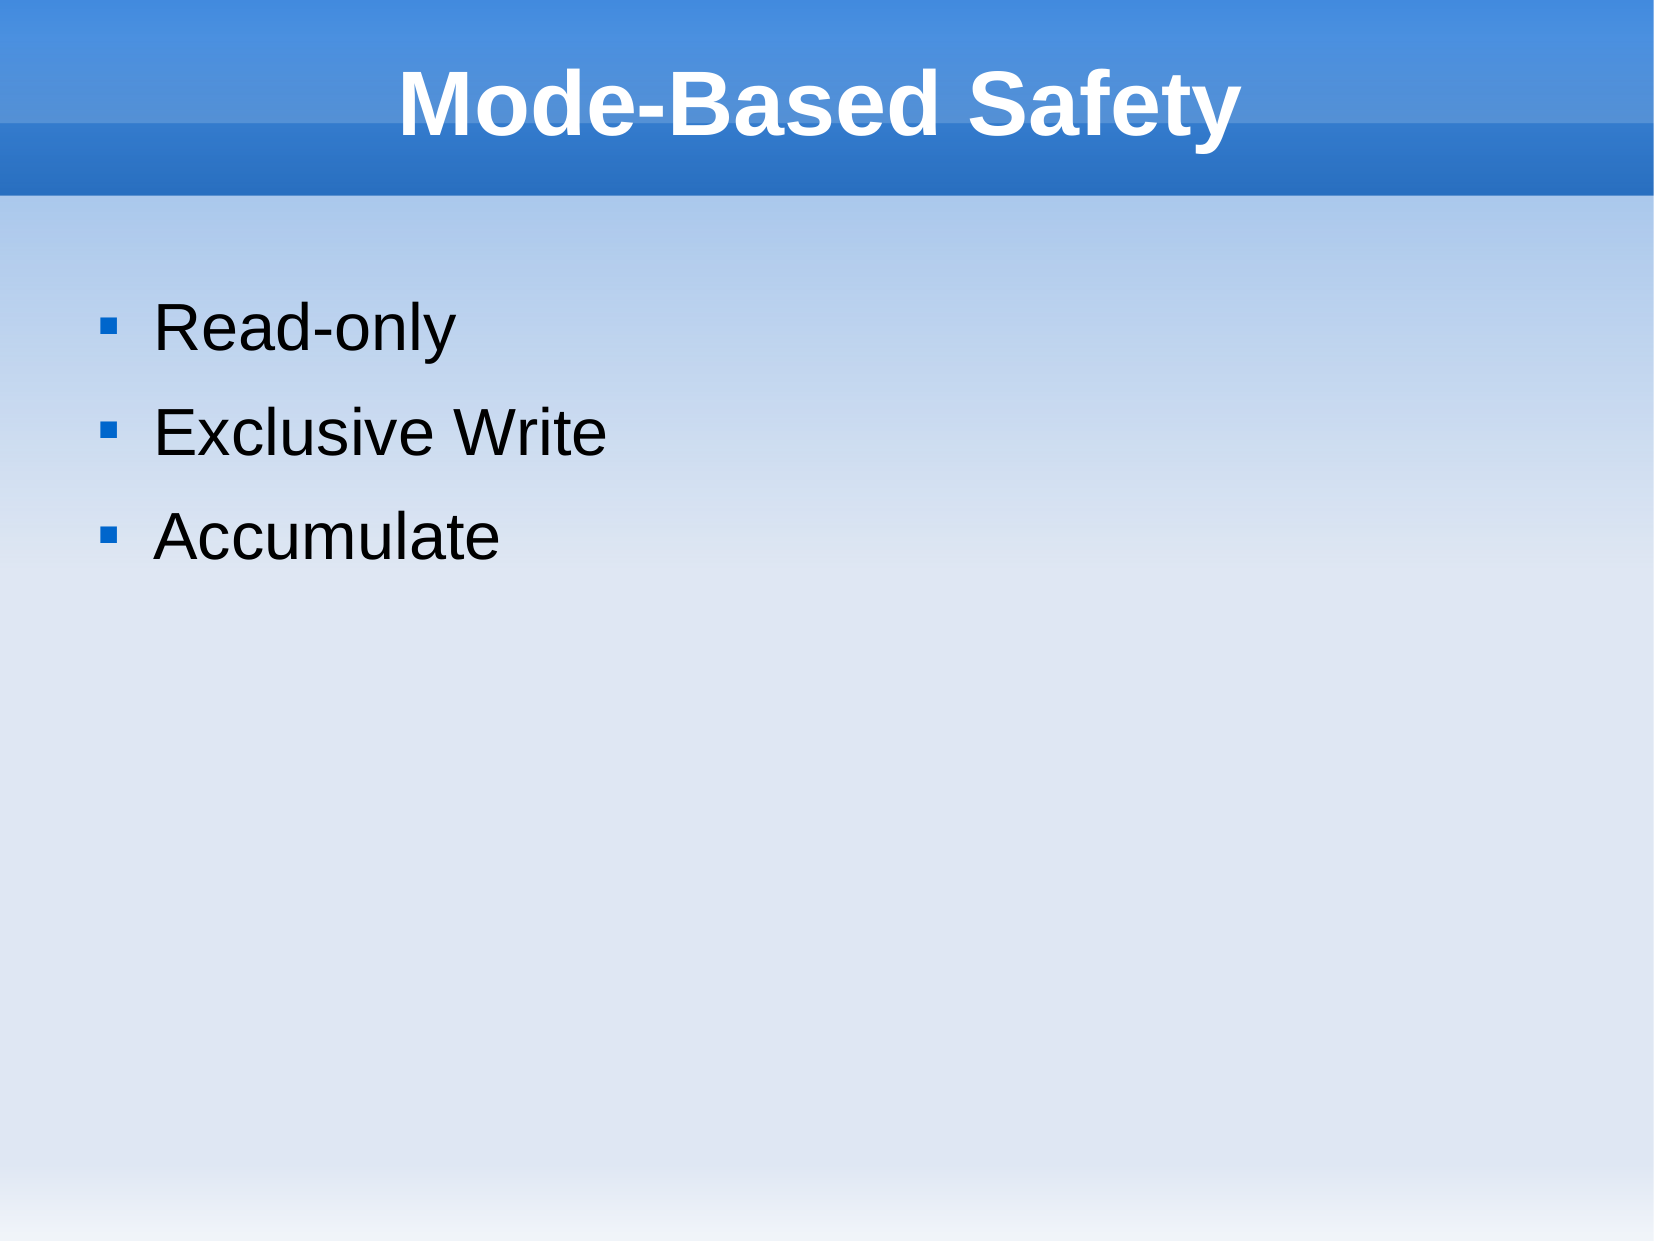

# Mode-Based Safety
Read-only
Exclusive Write
Accumulate